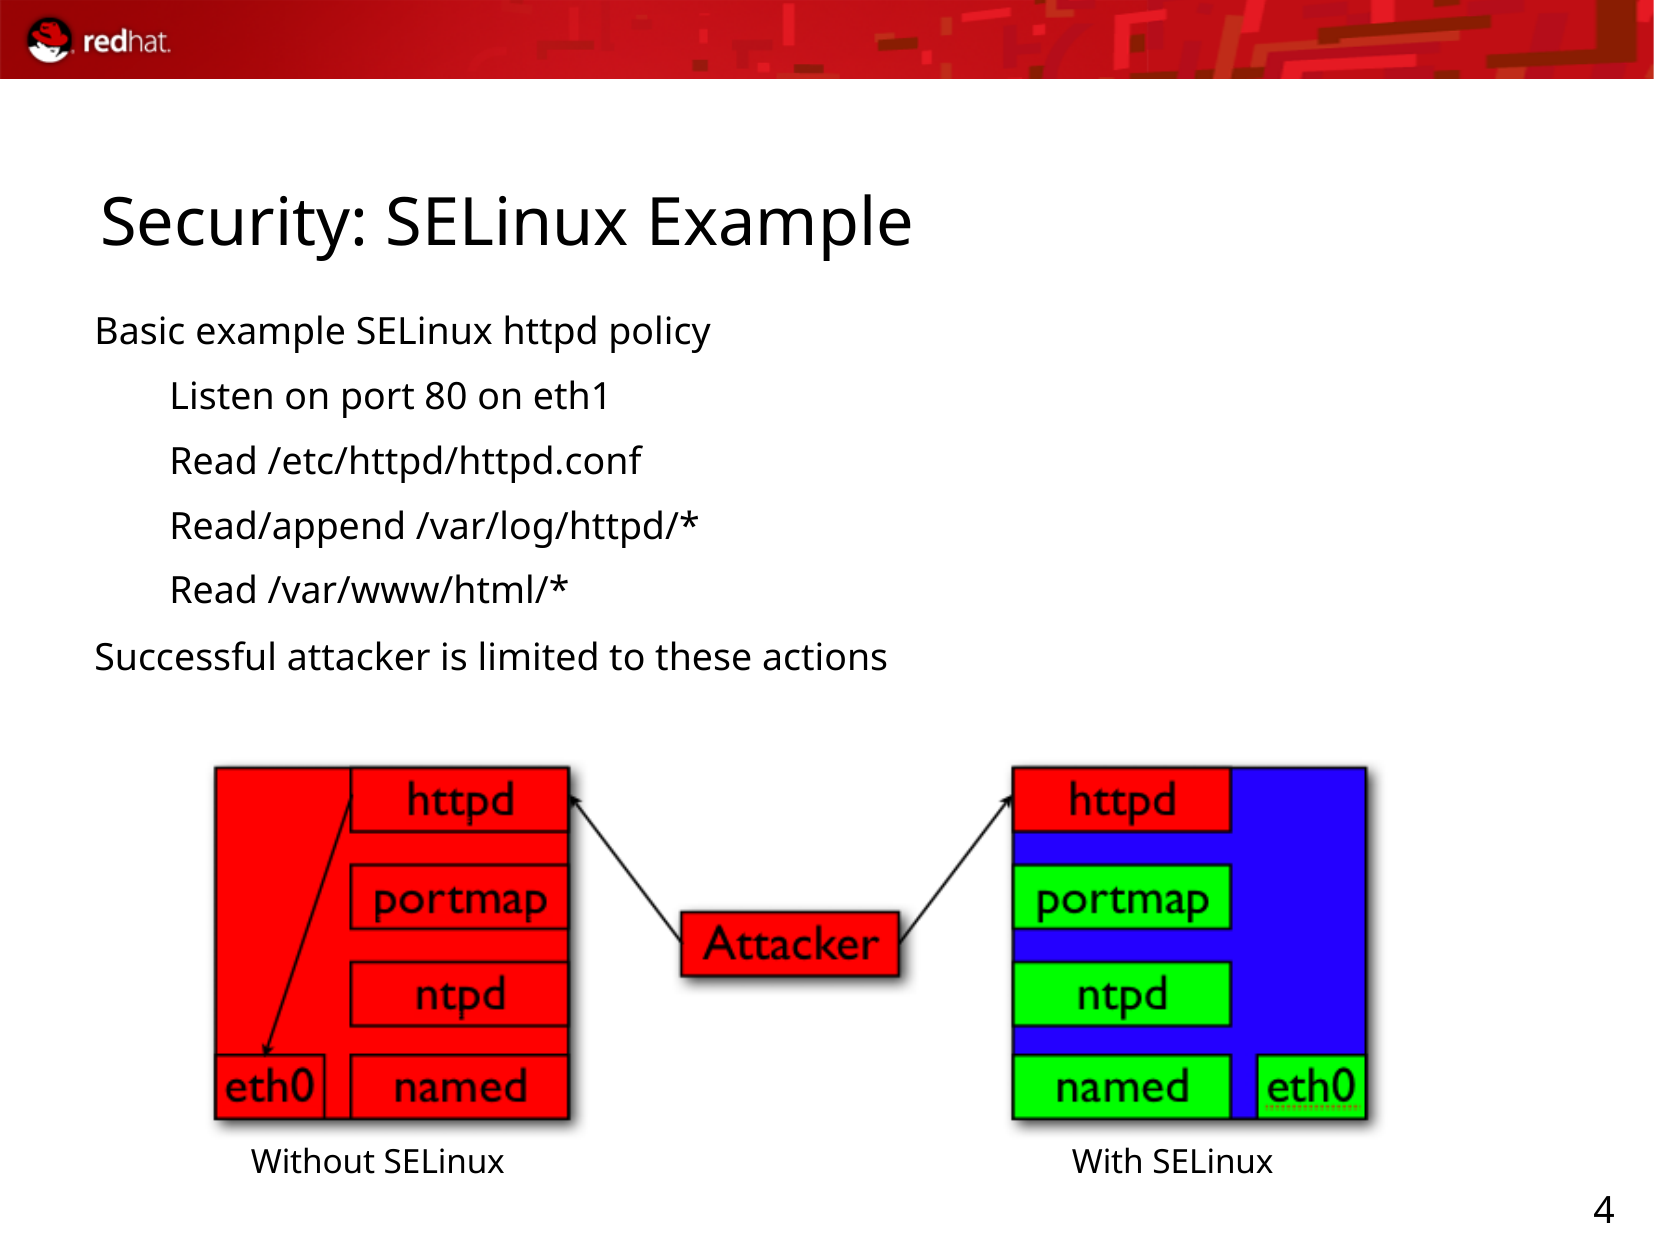

# Security: SELinux Example
Basic example SELinux httpd policy
Listen on port 80 on eth1
Read /etc/httpd/httpd.conf
Read/append /var/log/httpd/*
Read /var/www/html/*
Successful attacker is limited to these actions
Without SELinux
With SELinux